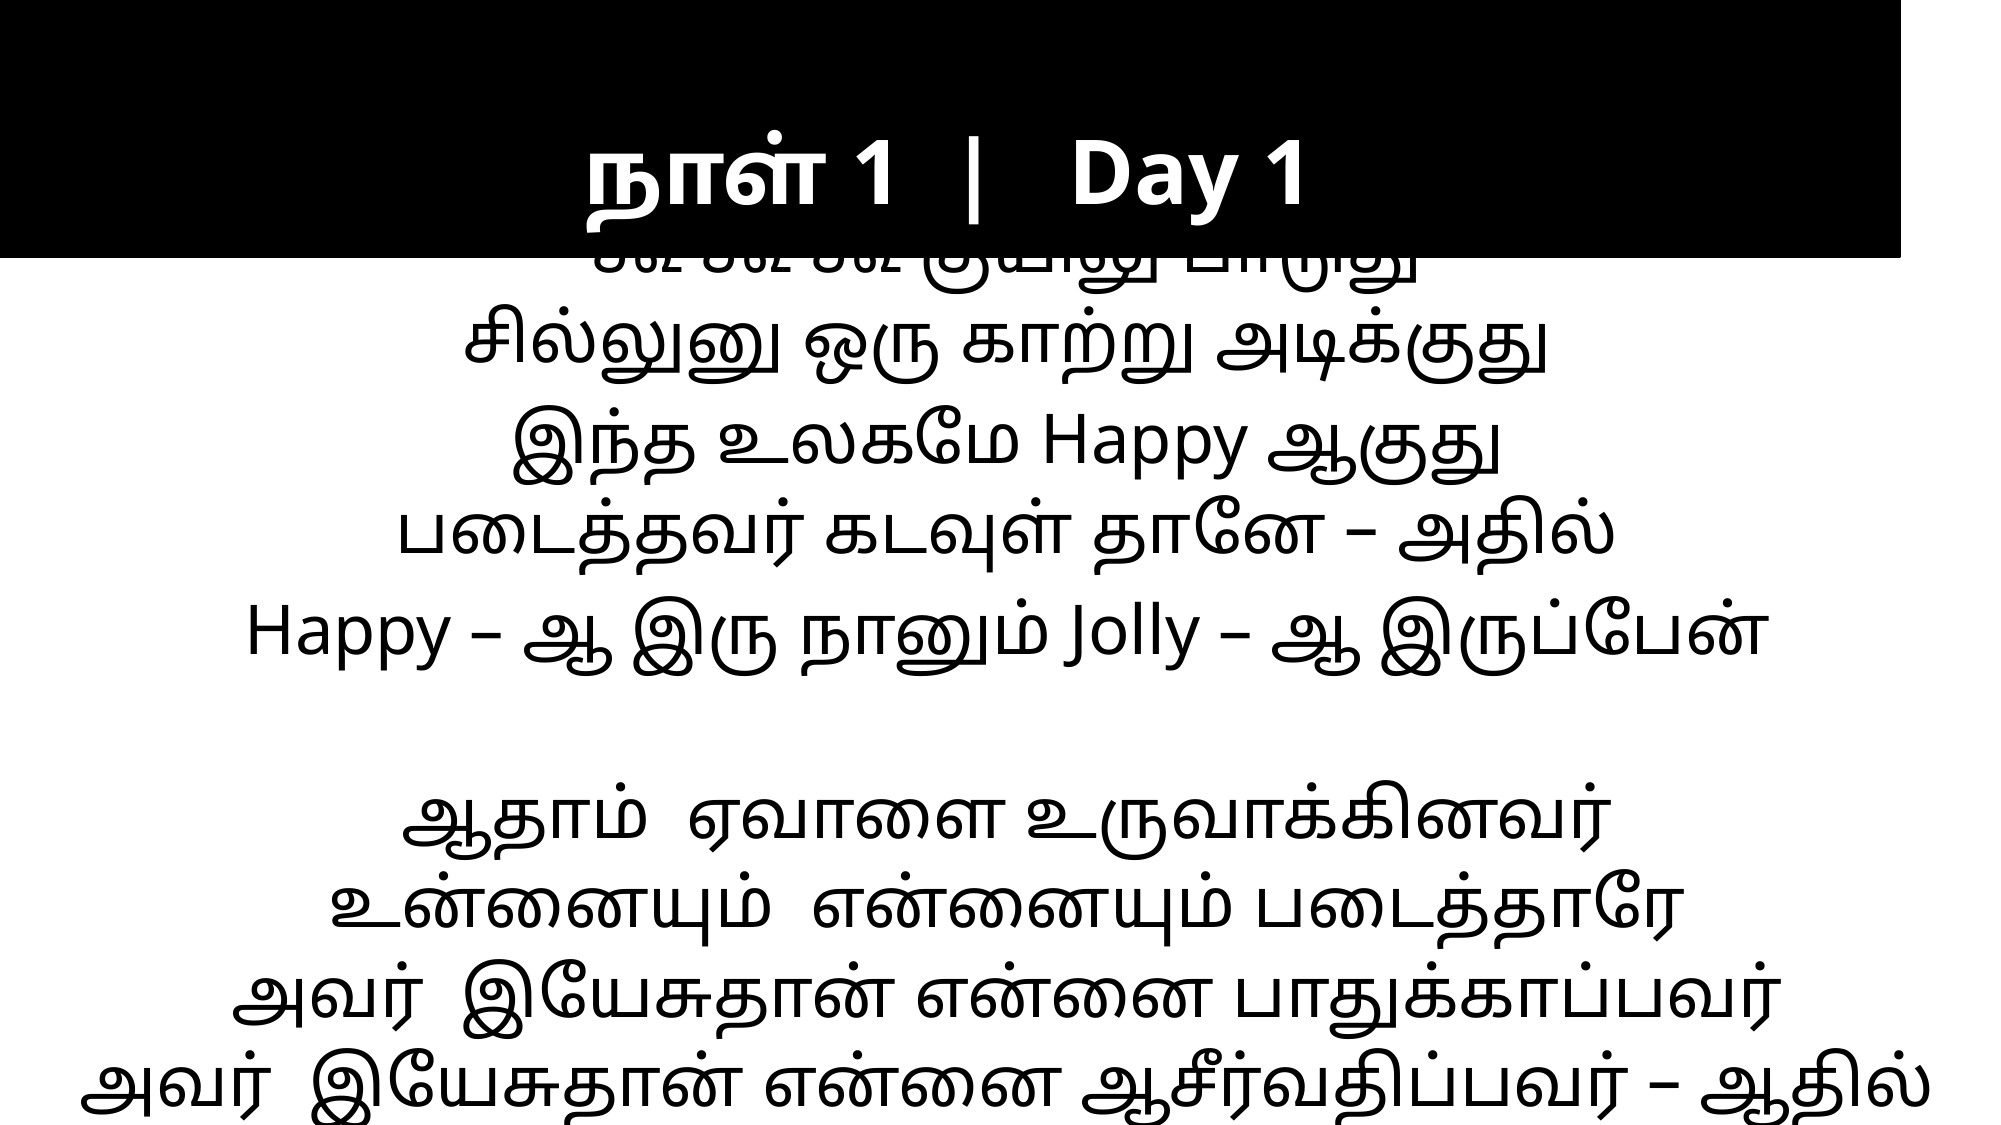

நாள் 1 | Day 1
# Chinna Manushanukkulla
கொக்கரக்கோ கோழி கூவுது
கூ கூ கூ குயிலு பாடுது
சில்லுனு ஒரு காற்று அடிக்குது
இந்த உலகமே Happy ஆகுது
படைத்தவர் கடவுள் தானே – அதில்
Happy – ஆ இரு நானும் Jolly – ஆ இருப்பேன்
ஆதாம் ஏவாளை உருவாக்கினவர்
உன்னையும் என்னையும் படைத்தாரே
அவர் இயேசுதான் என்னை பாதுக்காப்பவர்
அவர் இயேசுதான் என்னை ஆசீர்வதிப்பவர் – ஆதில்
Happy – ஆ இரு நானும் Jolly – ஆ இருப்பேன்